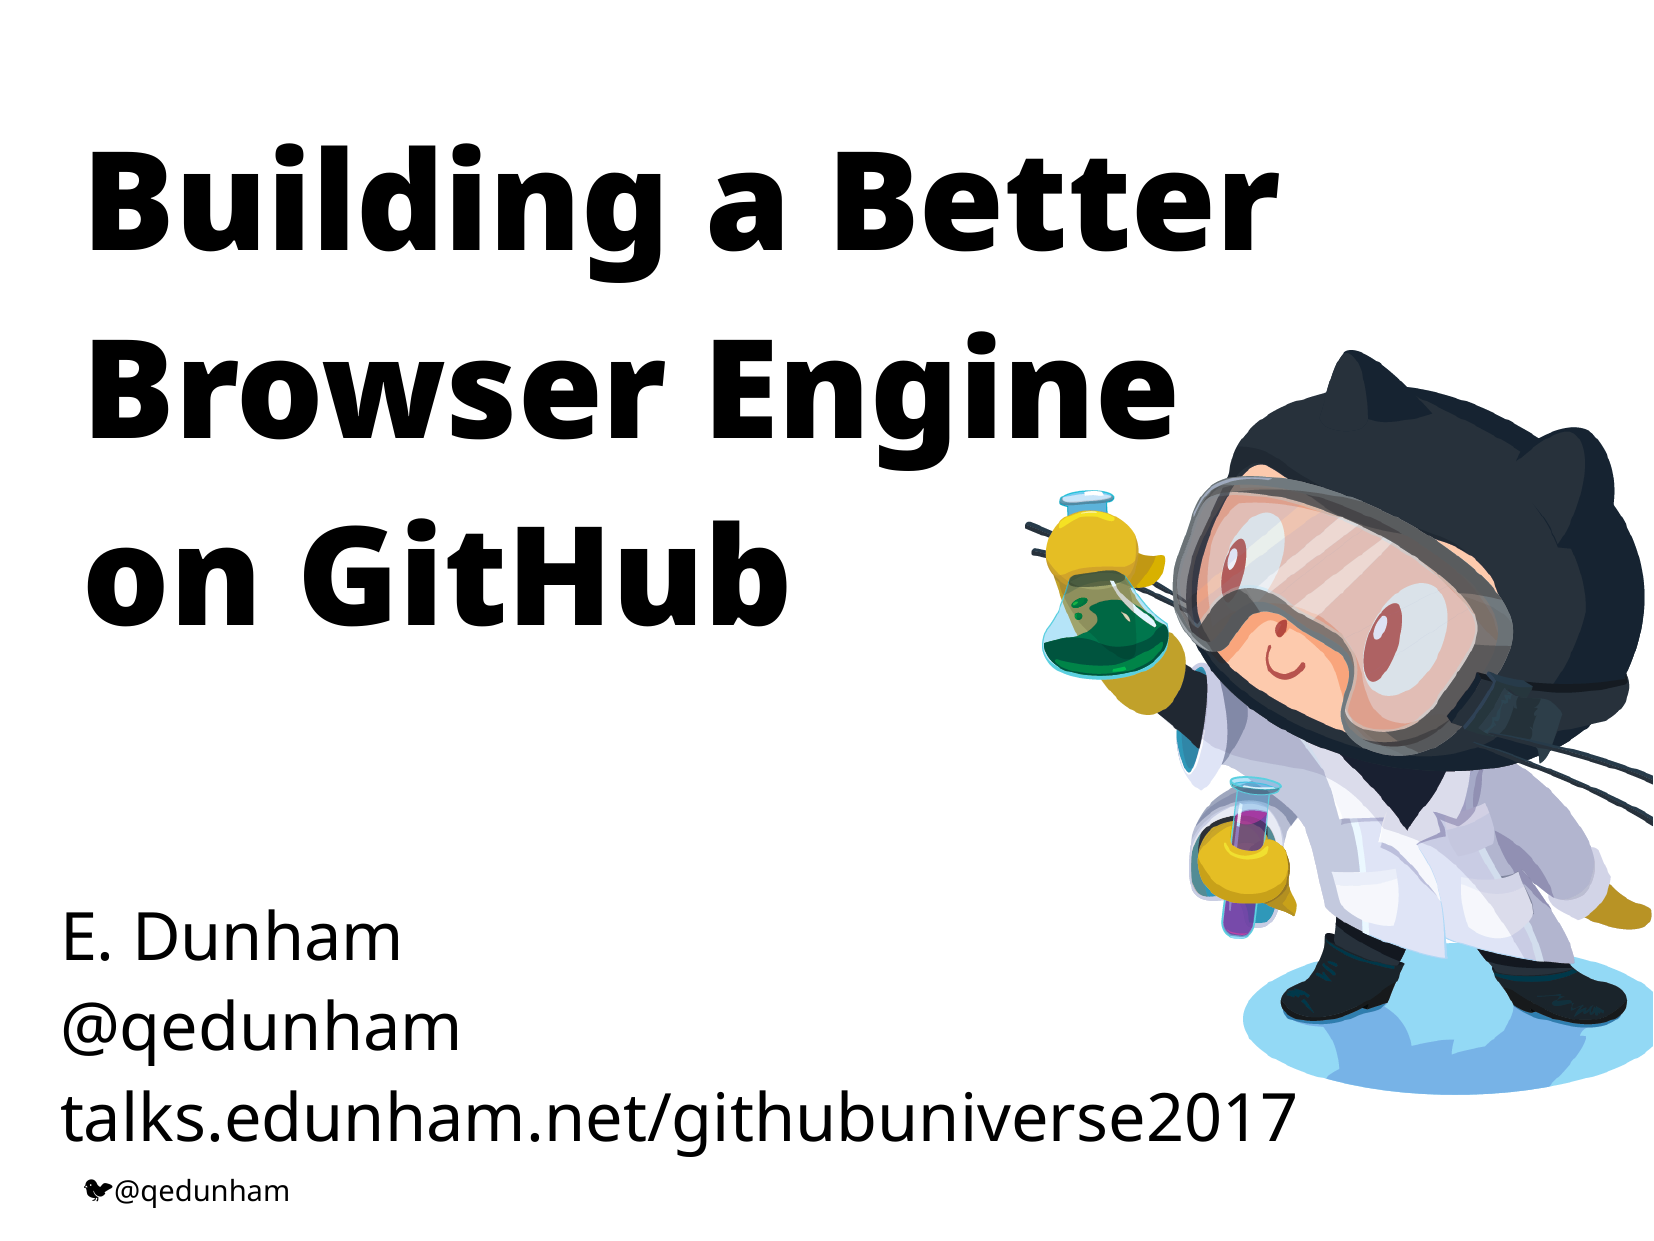

# Building a Better Browser Engine on GitHub
E. Dunham
@qedunham
talks.edunham.net/githubuniverse2017